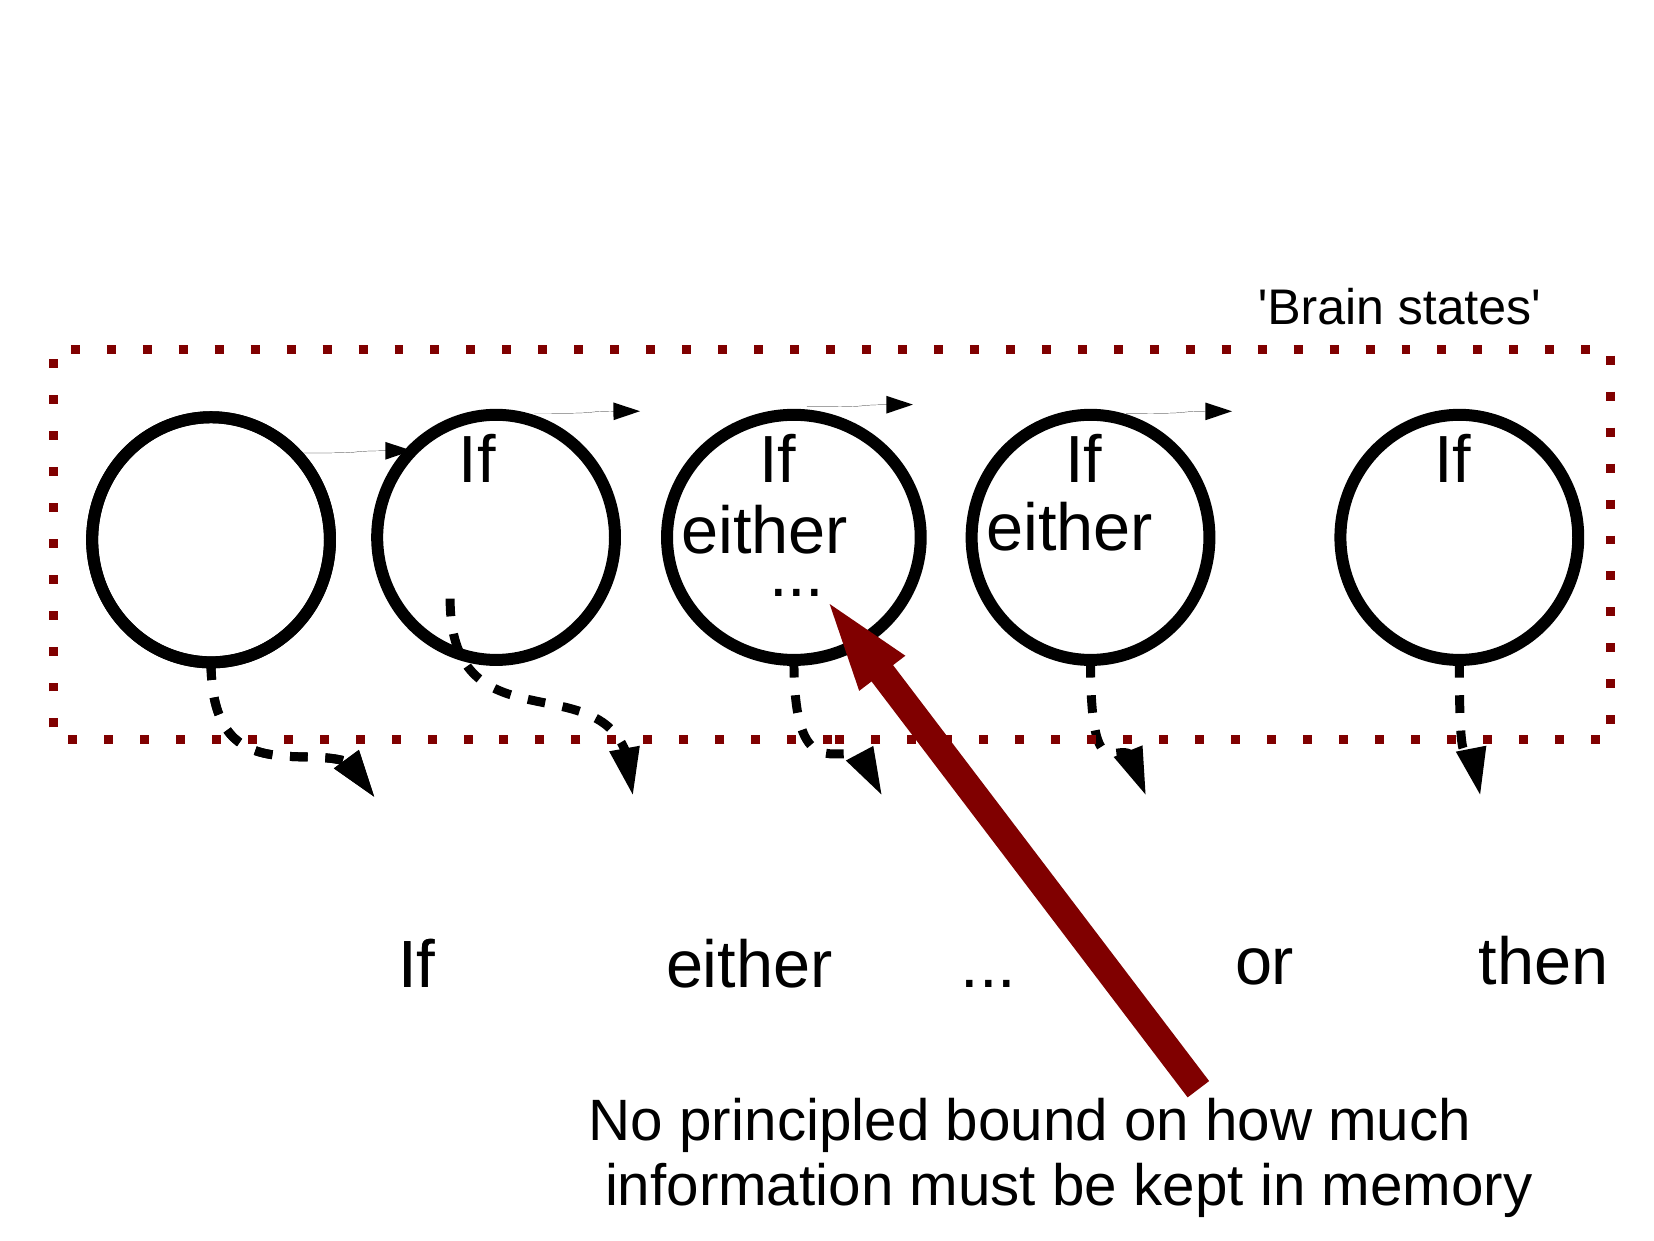

'Brain states'
If
If
If
If
either
either
...
or
then
If
If
either
...
No principled bound on how much
 information must be kept in memory